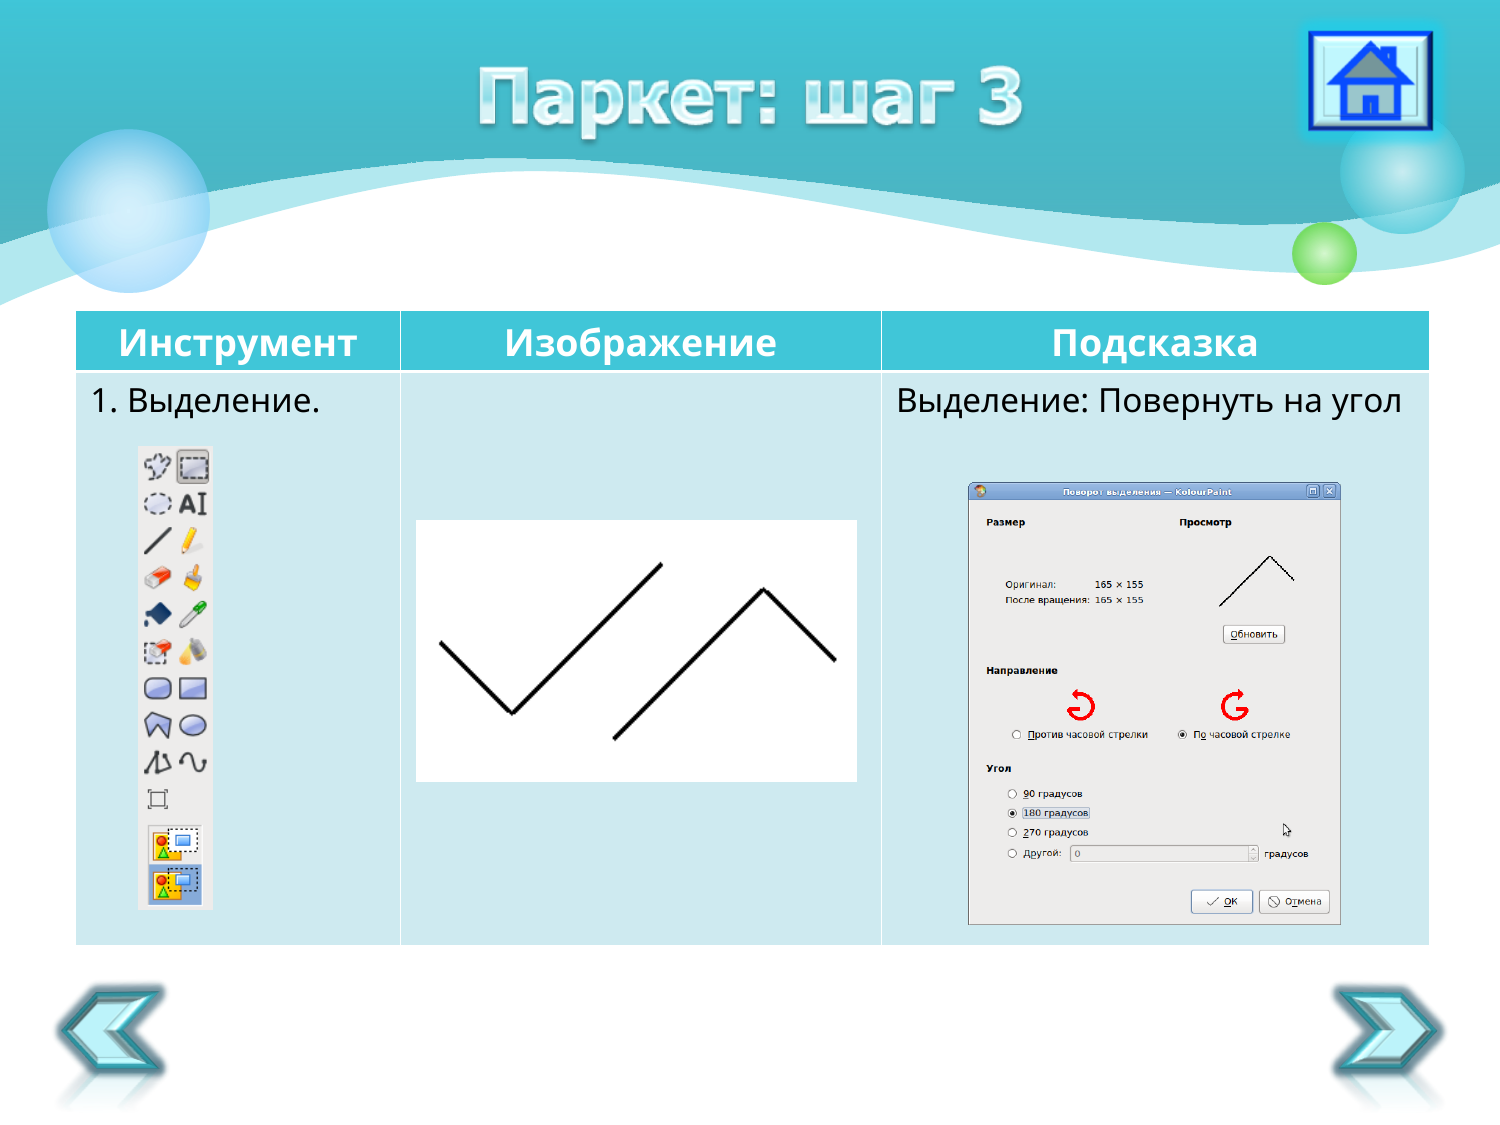

| Инструмент | Изображение | Подсказка |
| --- | --- | --- |
| 1. Выделение. | | Выделение: Повернуть на угол |